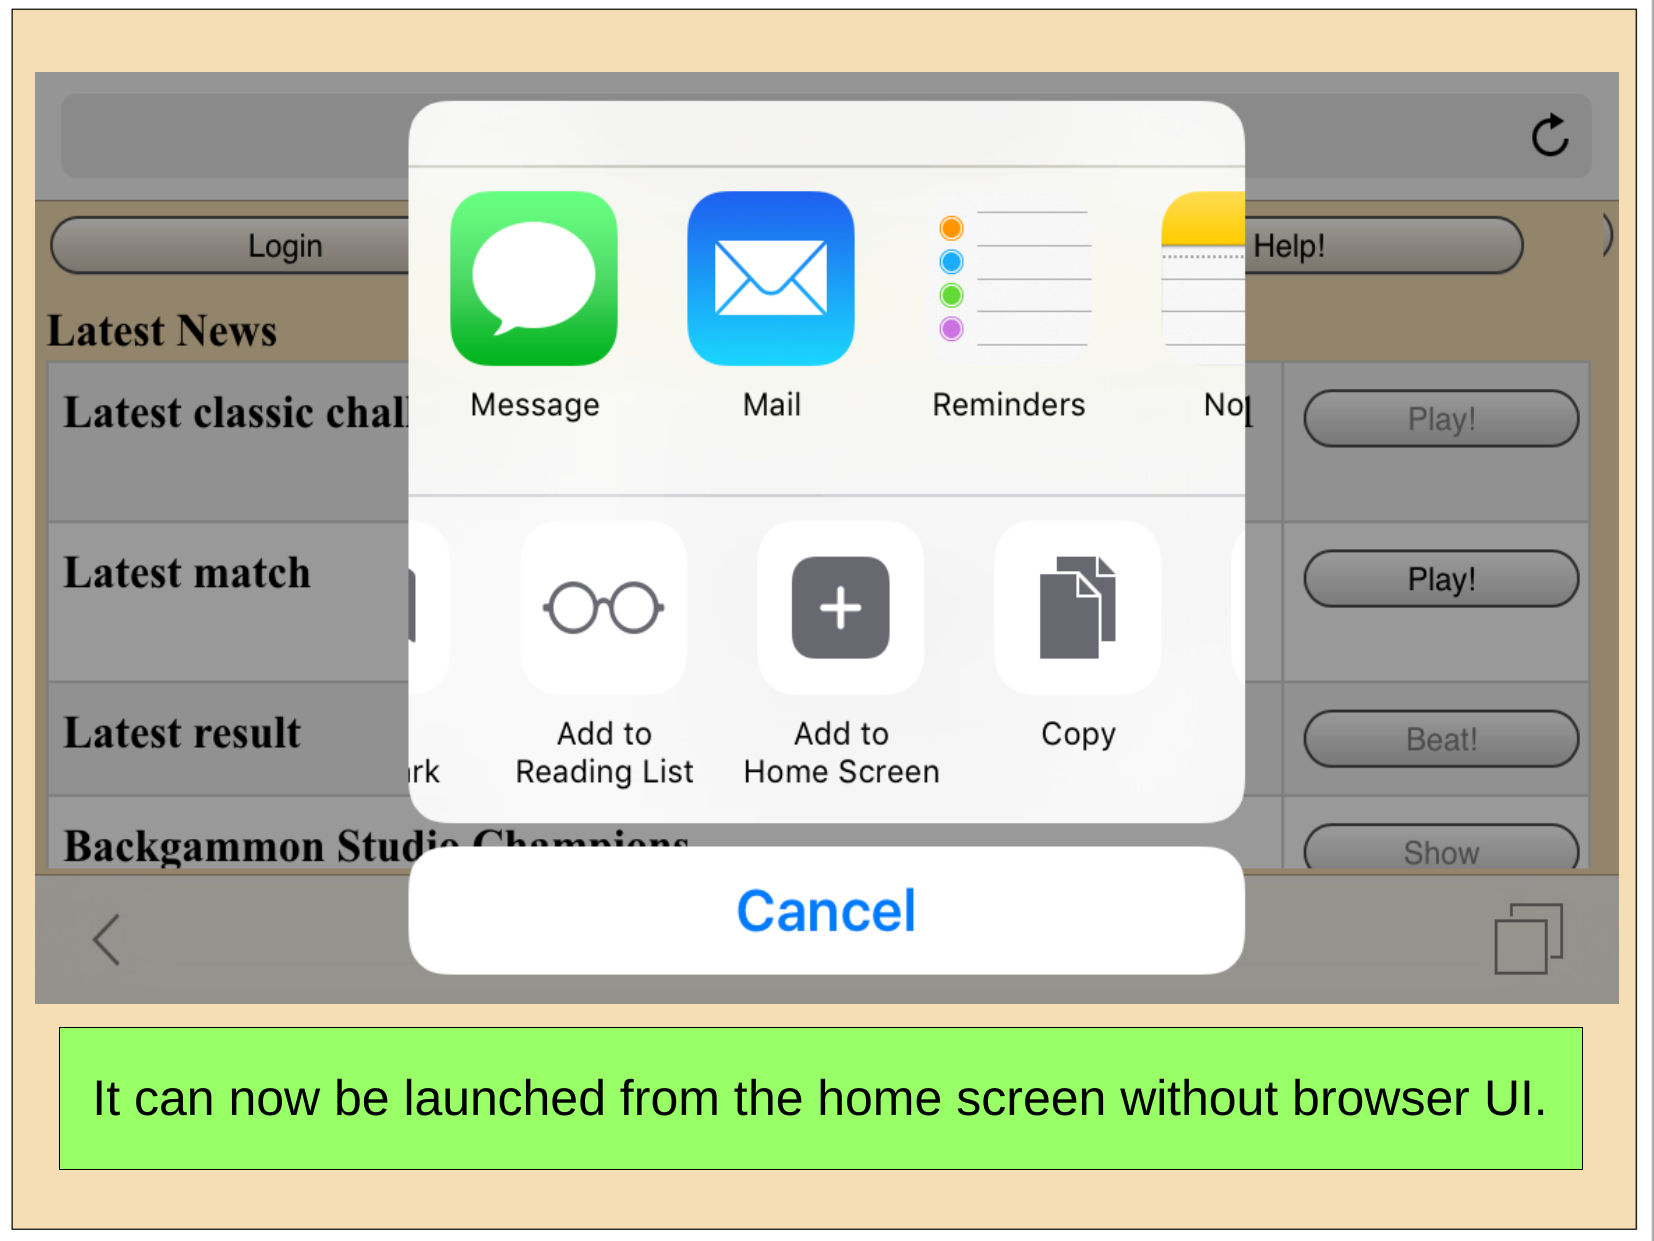

# Backgammon Studio
It can now be launched from the home screen without browser UI.